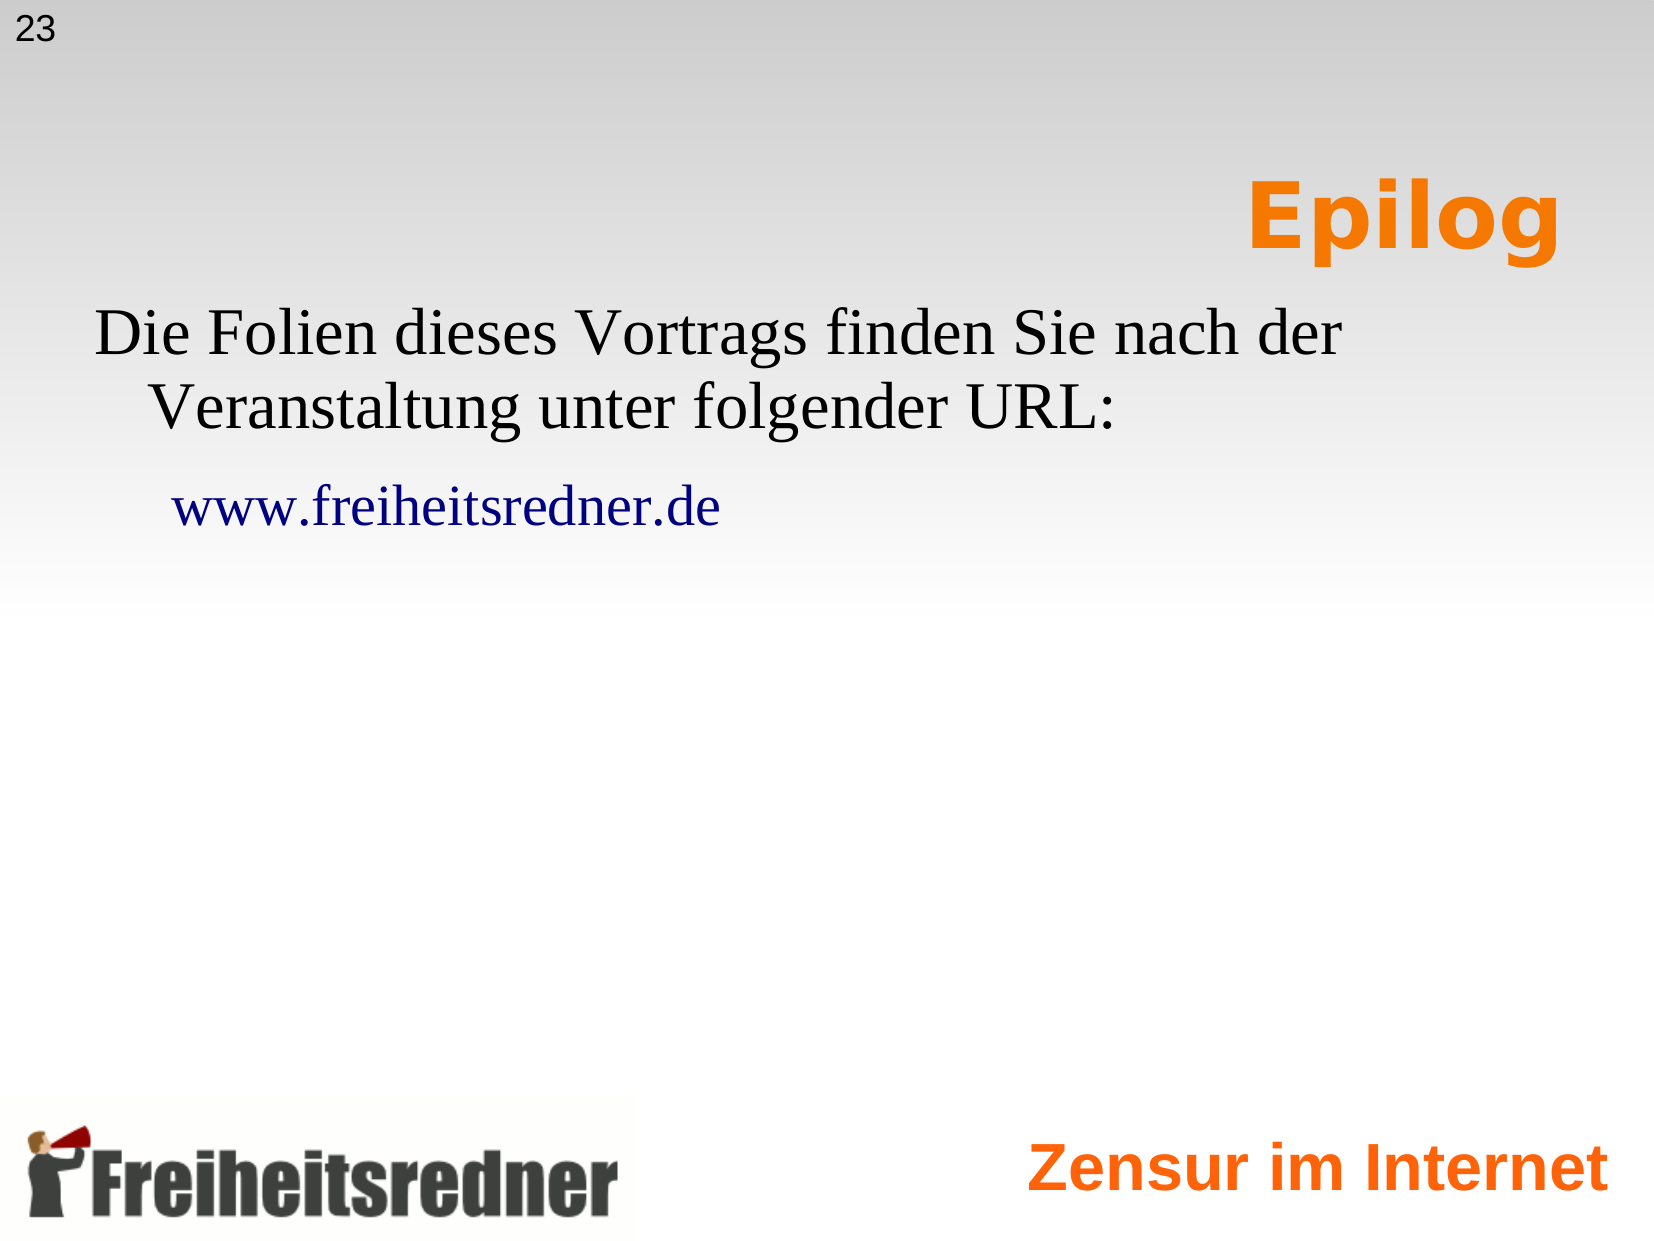

# Epilog
Die Folien dieses Vortrags finden Sie nach der Veranstaltung unter folgender URL:
www.freiheitsredner.de